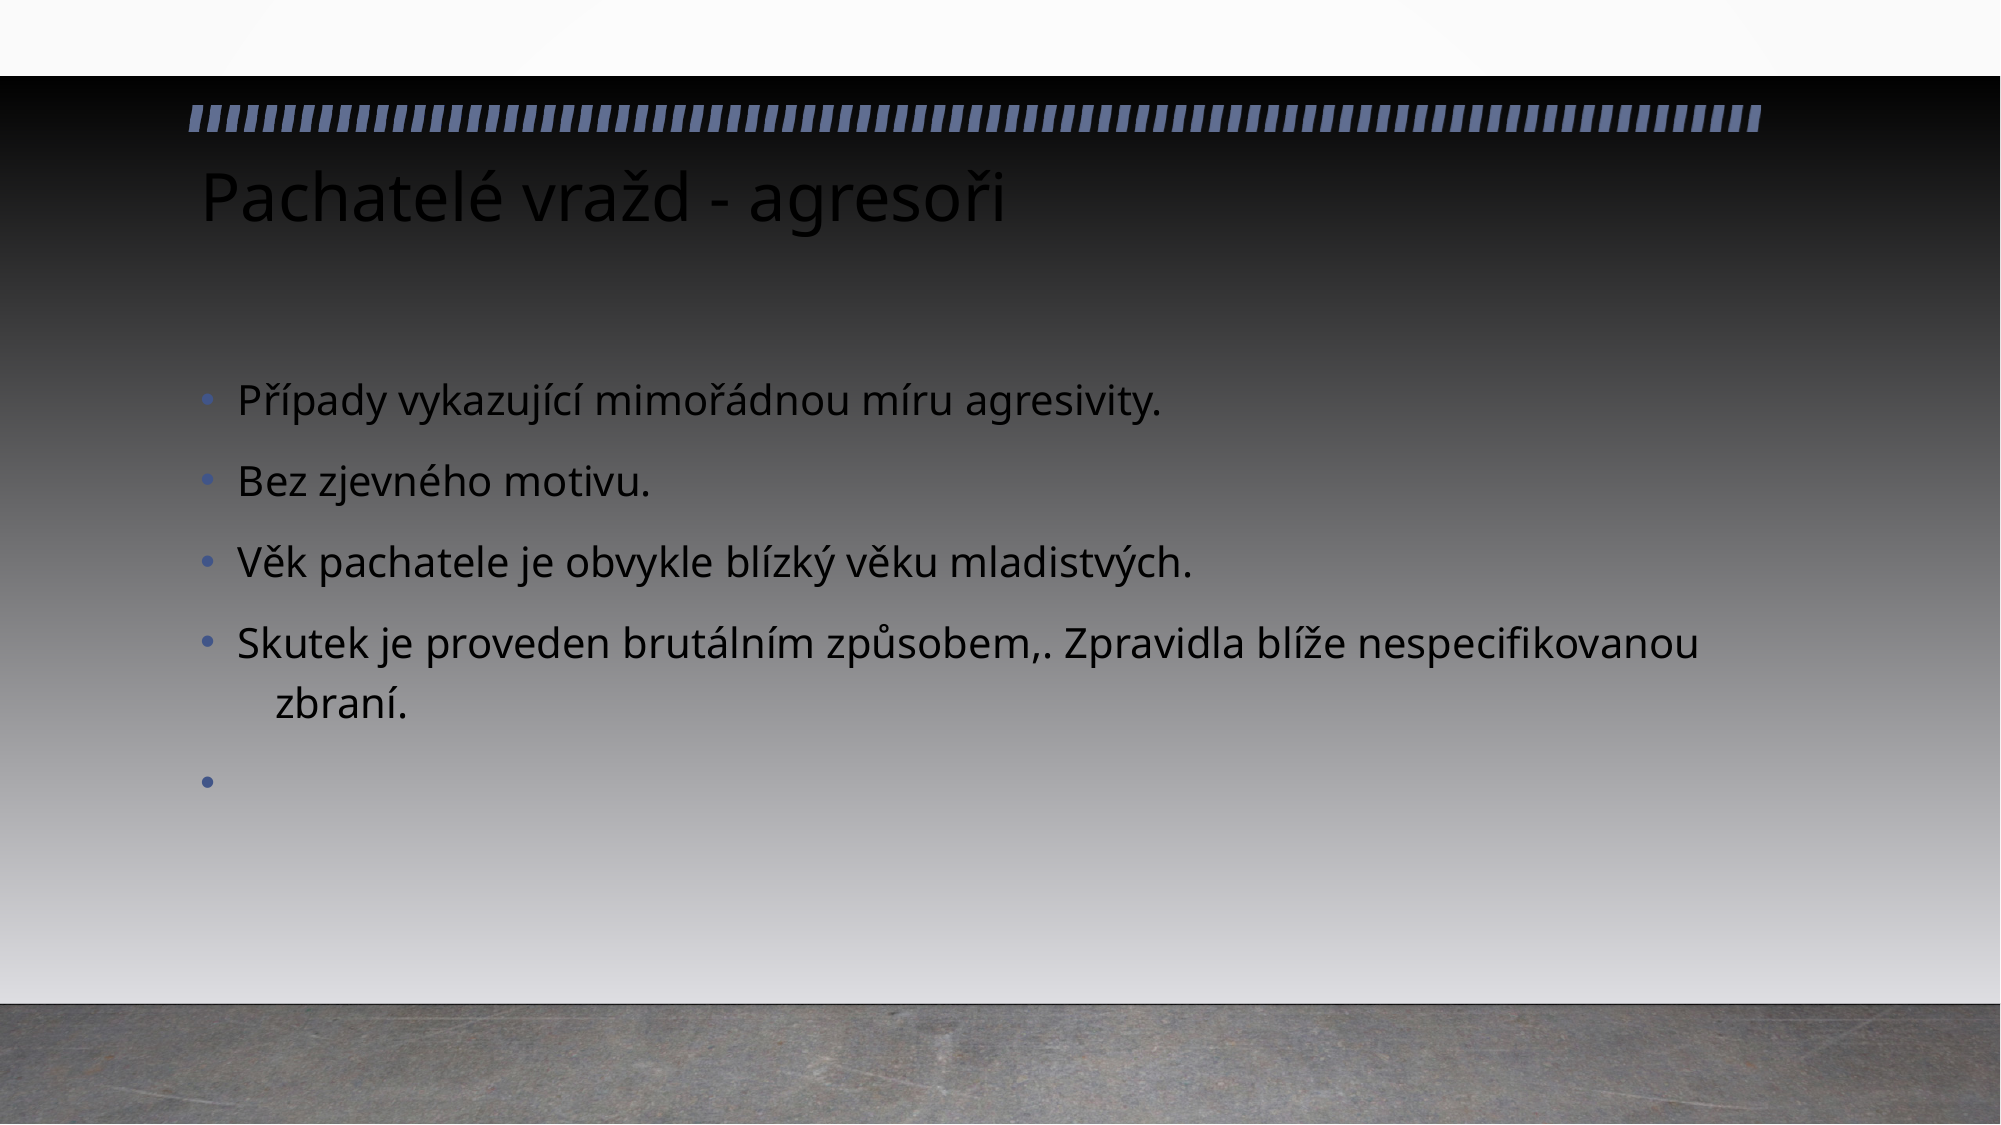

# Pachatelé vražd - agresoři
Případy vykazující mimořádnou míru agresivity.
Bez zjevného motivu.
Věk pachatele je obvykle blízký věku mladistvých.
Skutek je proveden brutálním způsobem,. Zpravidla blíže nespecifikovanou zbraní.